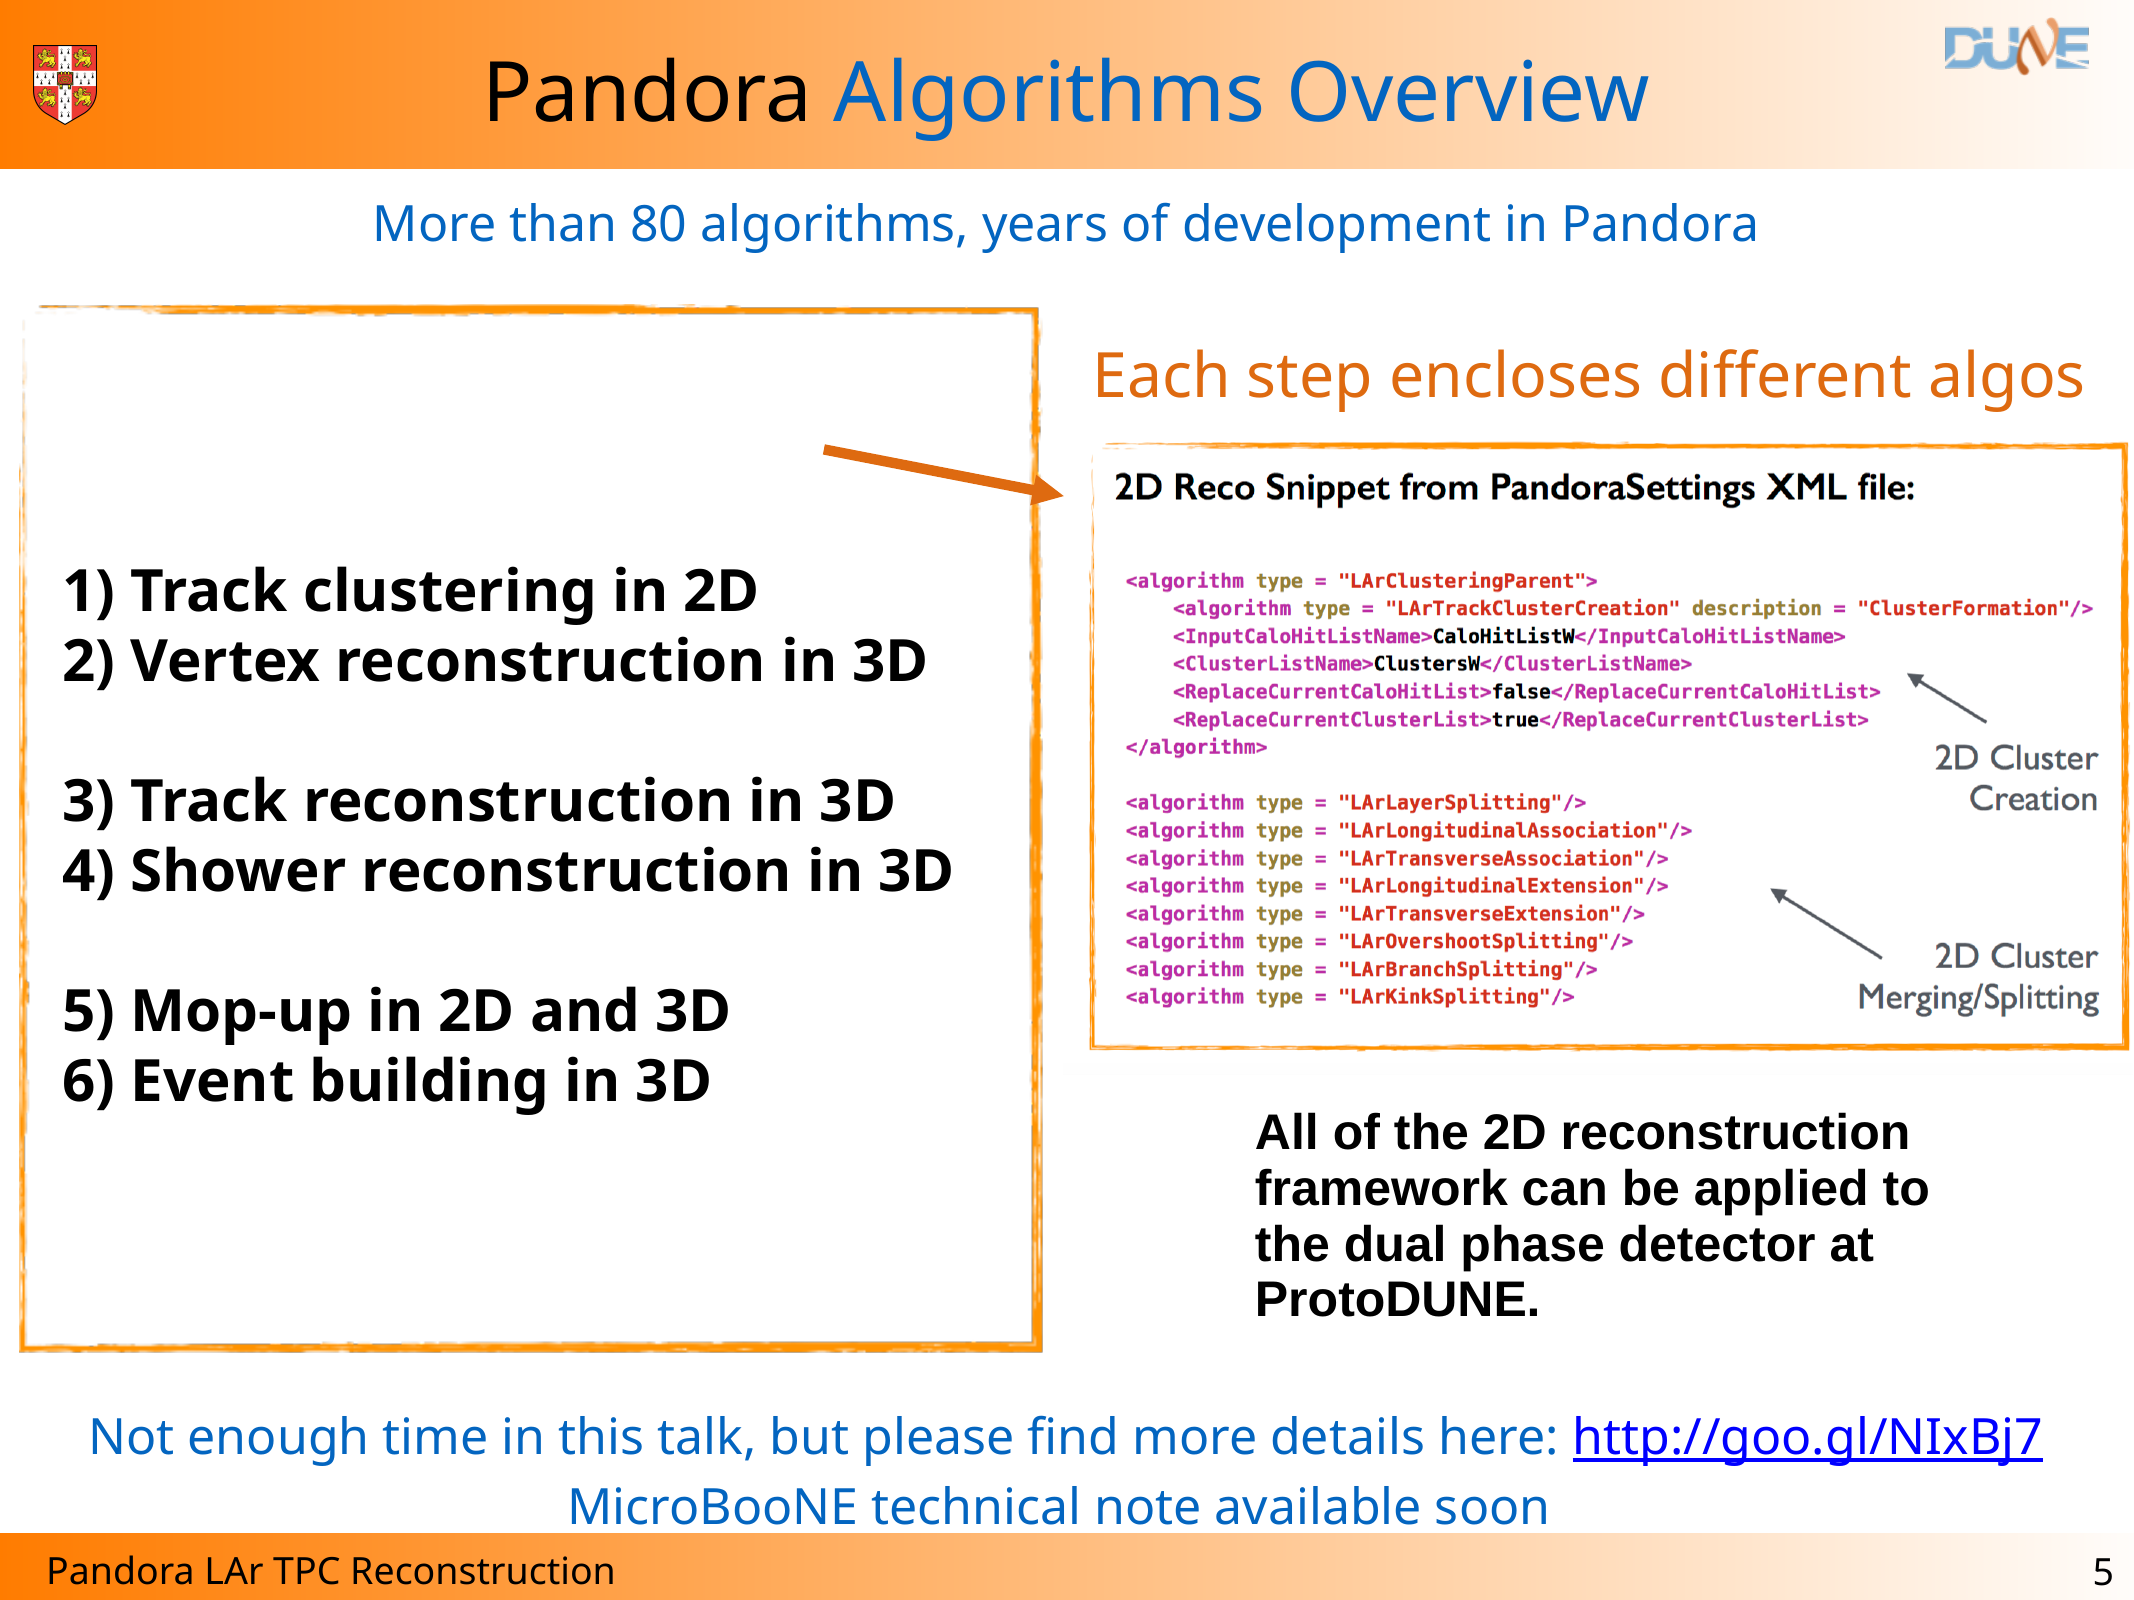

Pandora Algorithms Overview
More than 80 algorithms, years of development in Pandora
 Track clustering in 2D
 Vertex reconstruction in 3D
 Track reconstruction in 3D
 Shower reconstruction in 3D
 Mop-up in 2D and 3D
 Event building in 3D
Each step encloses different algos
All of the 2D reconstruction framework can be applied to the dual phase detector at ProtoDUNE.
Not enough time in this talk, but please find more details here: http://goo.gl/NIxBj7
MicroBooNE technical note available soon